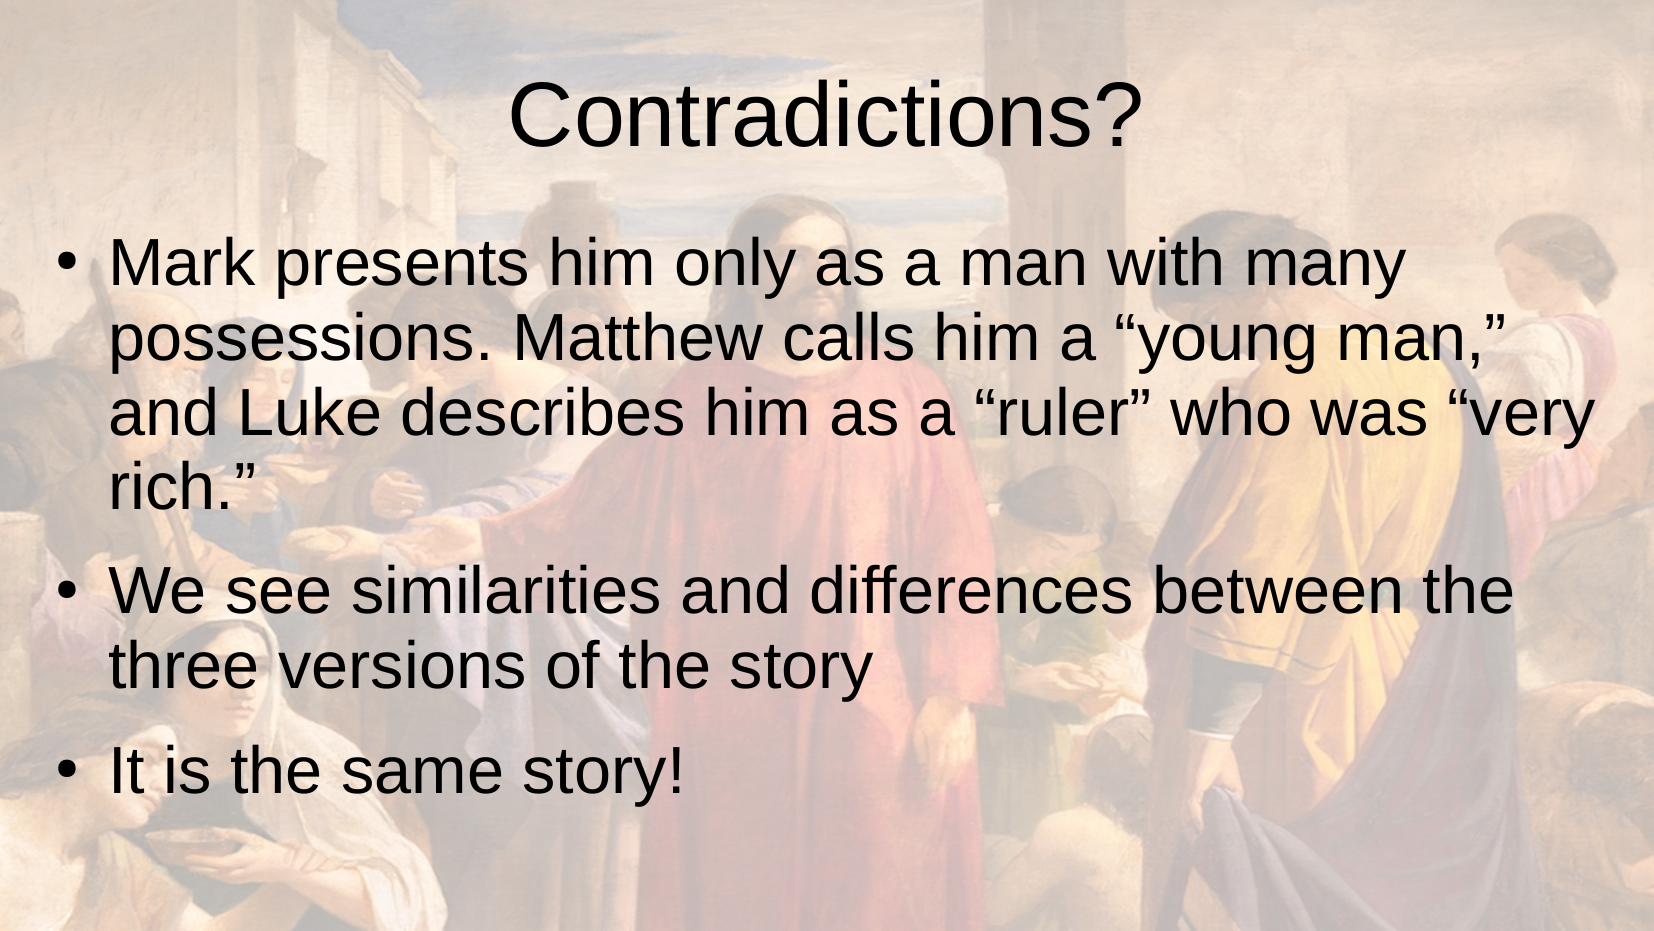

# Contradictions?
Mark presents him only as a man with many possessions. Matthew calls him a “young man,” and Luke describes him as a “ruler” who was “very rich.”
We see similarities and differences between the three versions of the story
It is the same story!